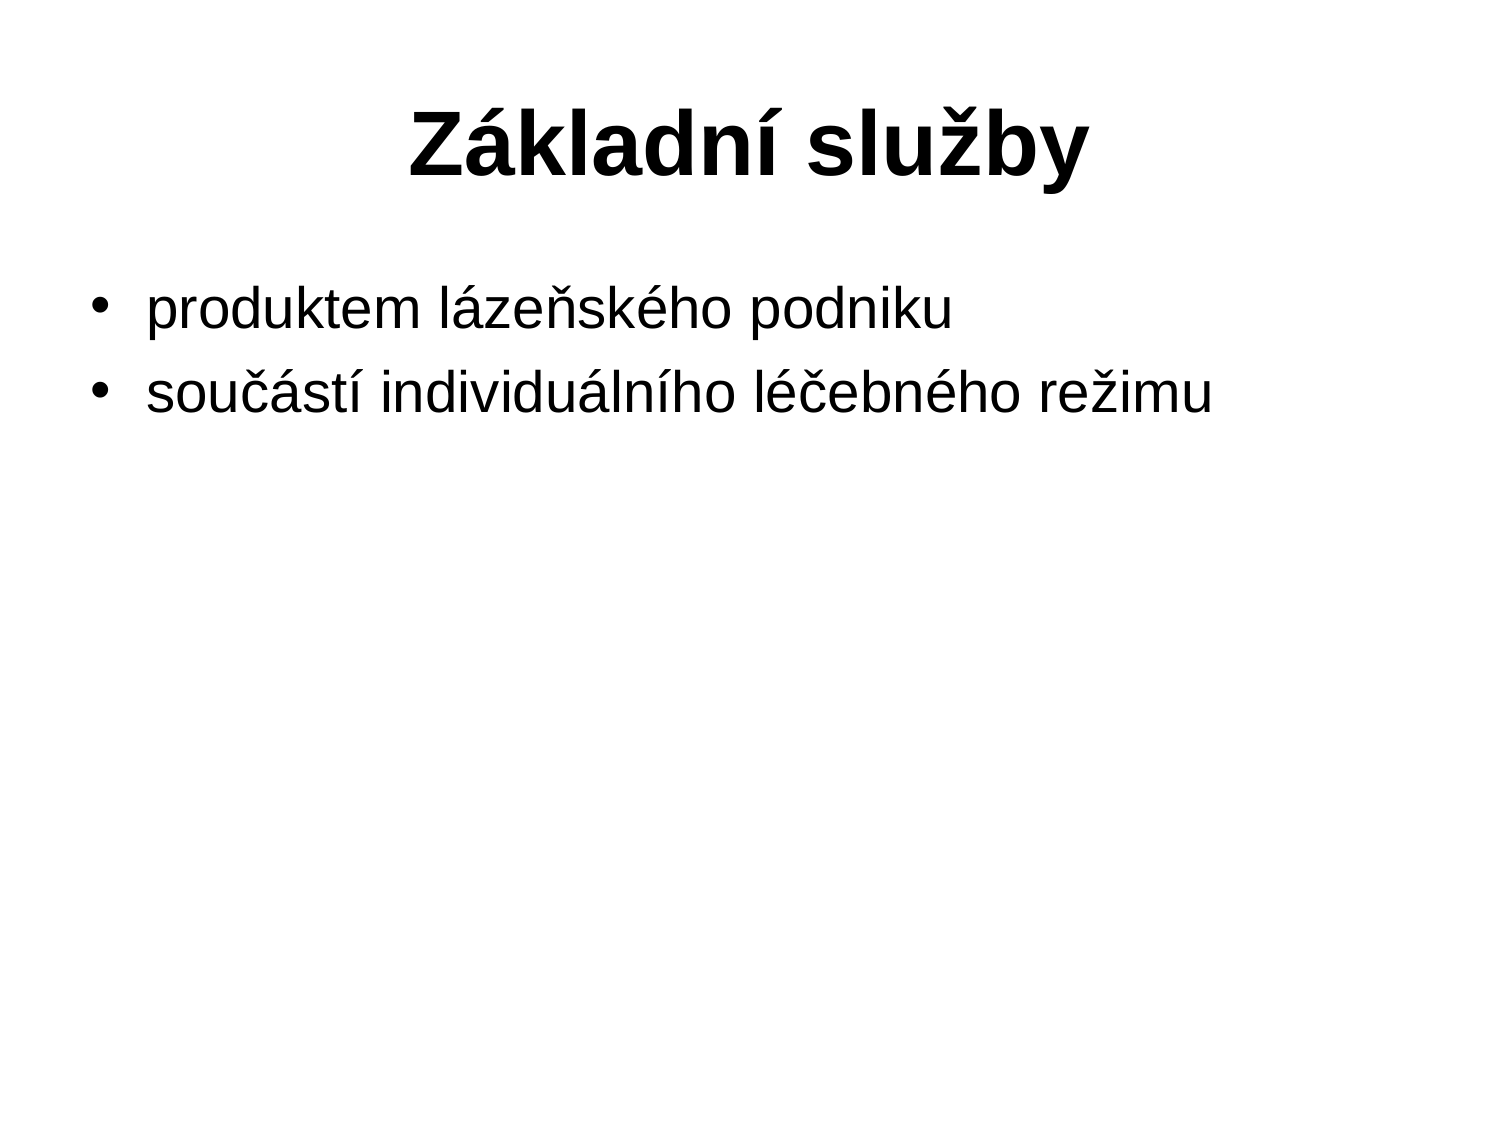

# Základní služby
produktem lázeňského podniku
součástí individuálního léčebného režimu